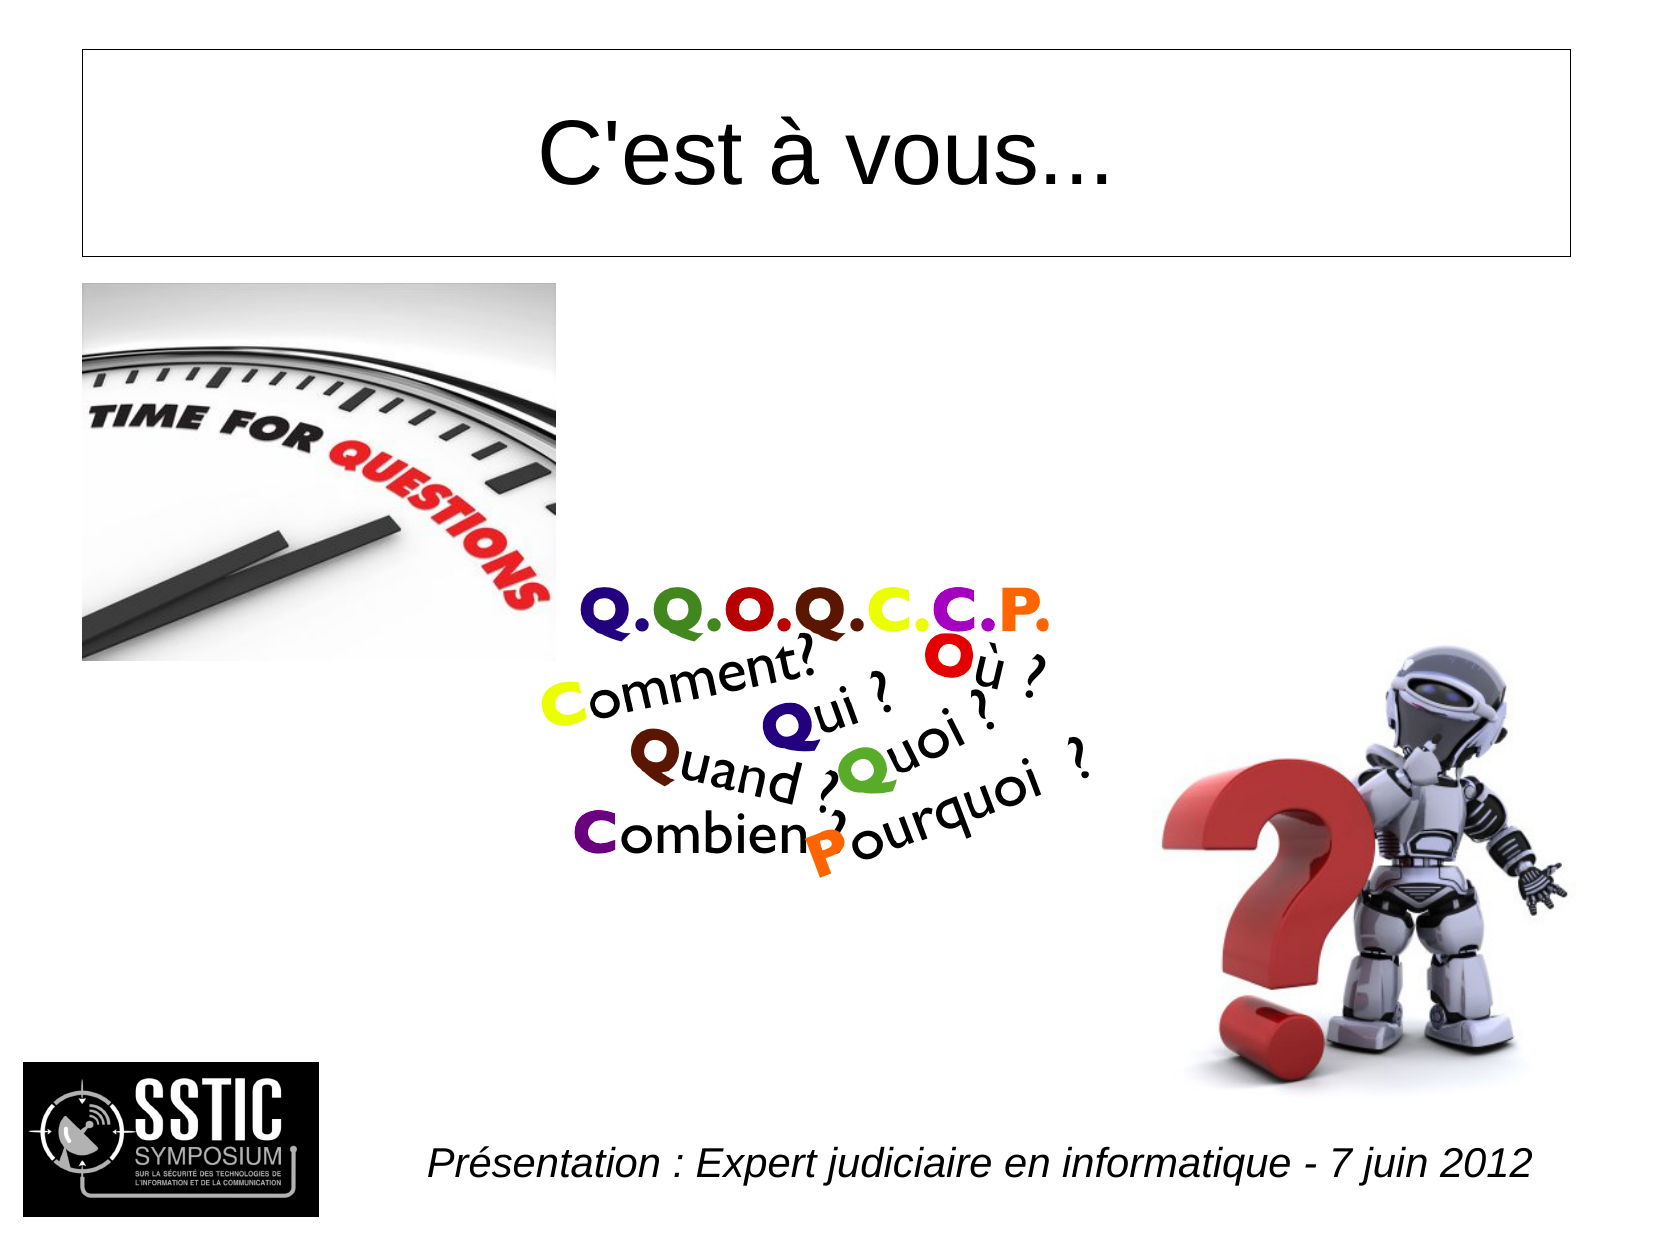

# C'est à vous...
Présentation : Expert judiciaire en informatique - 7 juin 2012